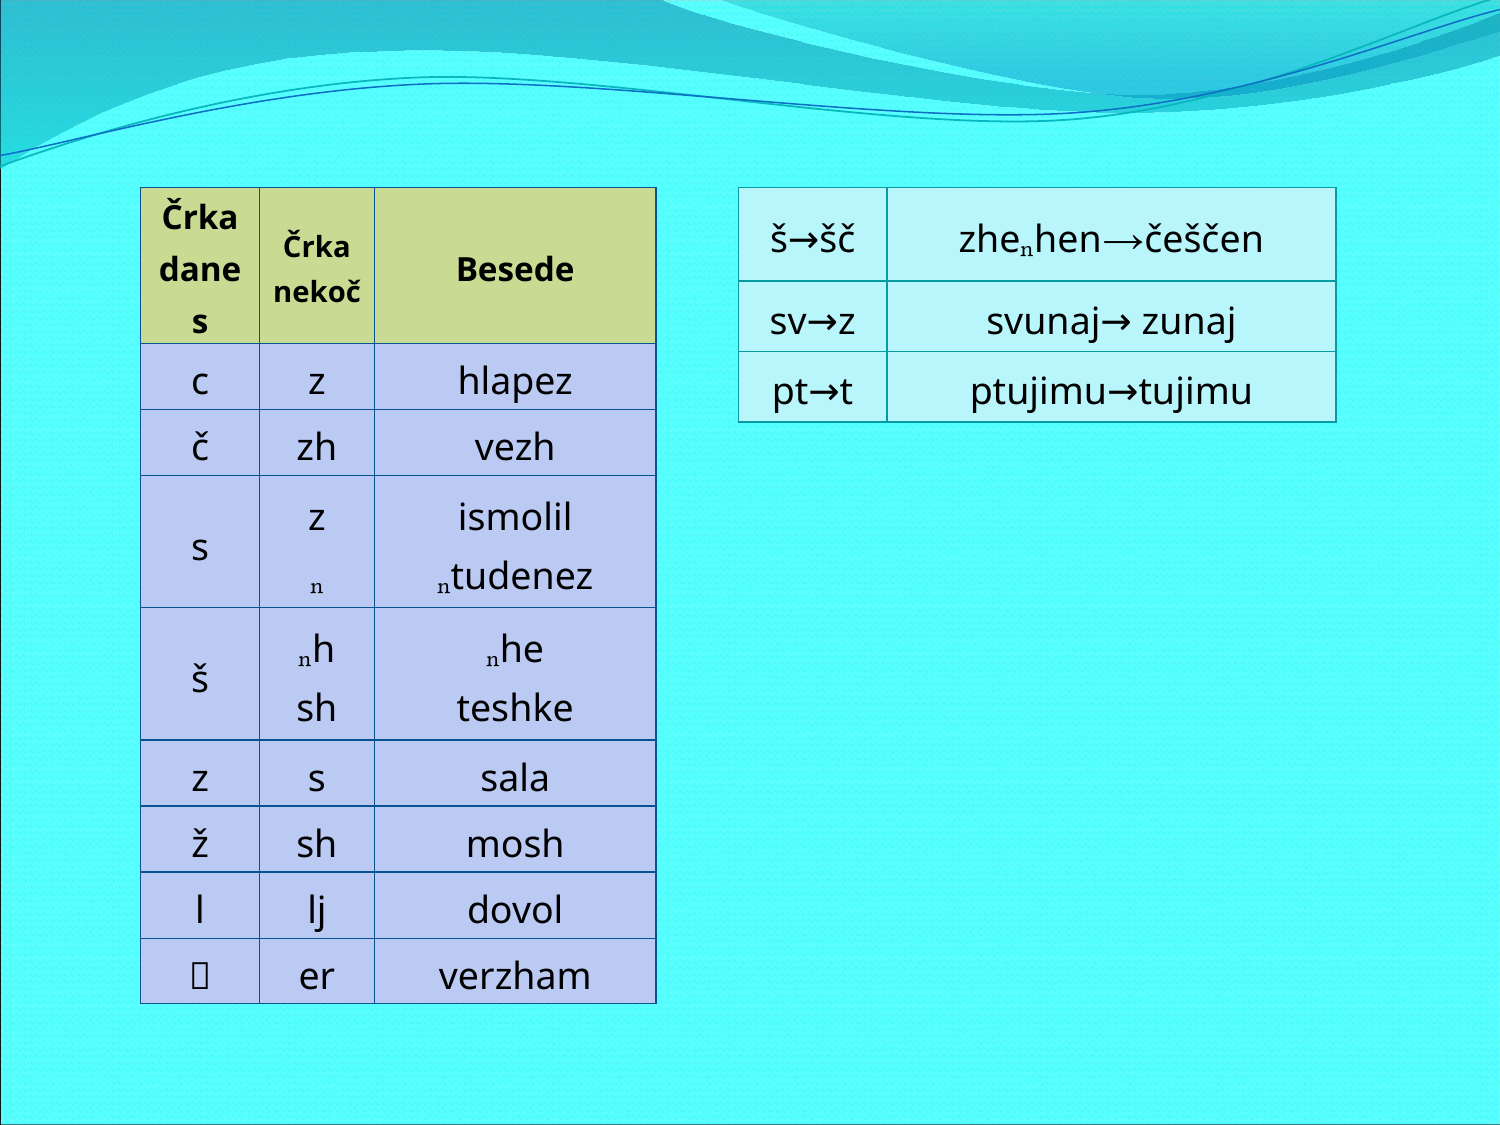

| Črka danes | Črka nekoč | Besede |
| --- | --- | --- |
| c | z | hlapez |
| č | zh | vezh |
| s | z  | ismolil tudenez |
| š | h sh | he teshke |
| z | s | sala |
| ž | sh | mosh |
| l | lj | dovol |
|  | er | verzham |
| š→šč | zhehen→češčen |
| --- | --- |
| sv→z | svunaj→ zunaj |
| pt→t | ptujimu→tujimu |